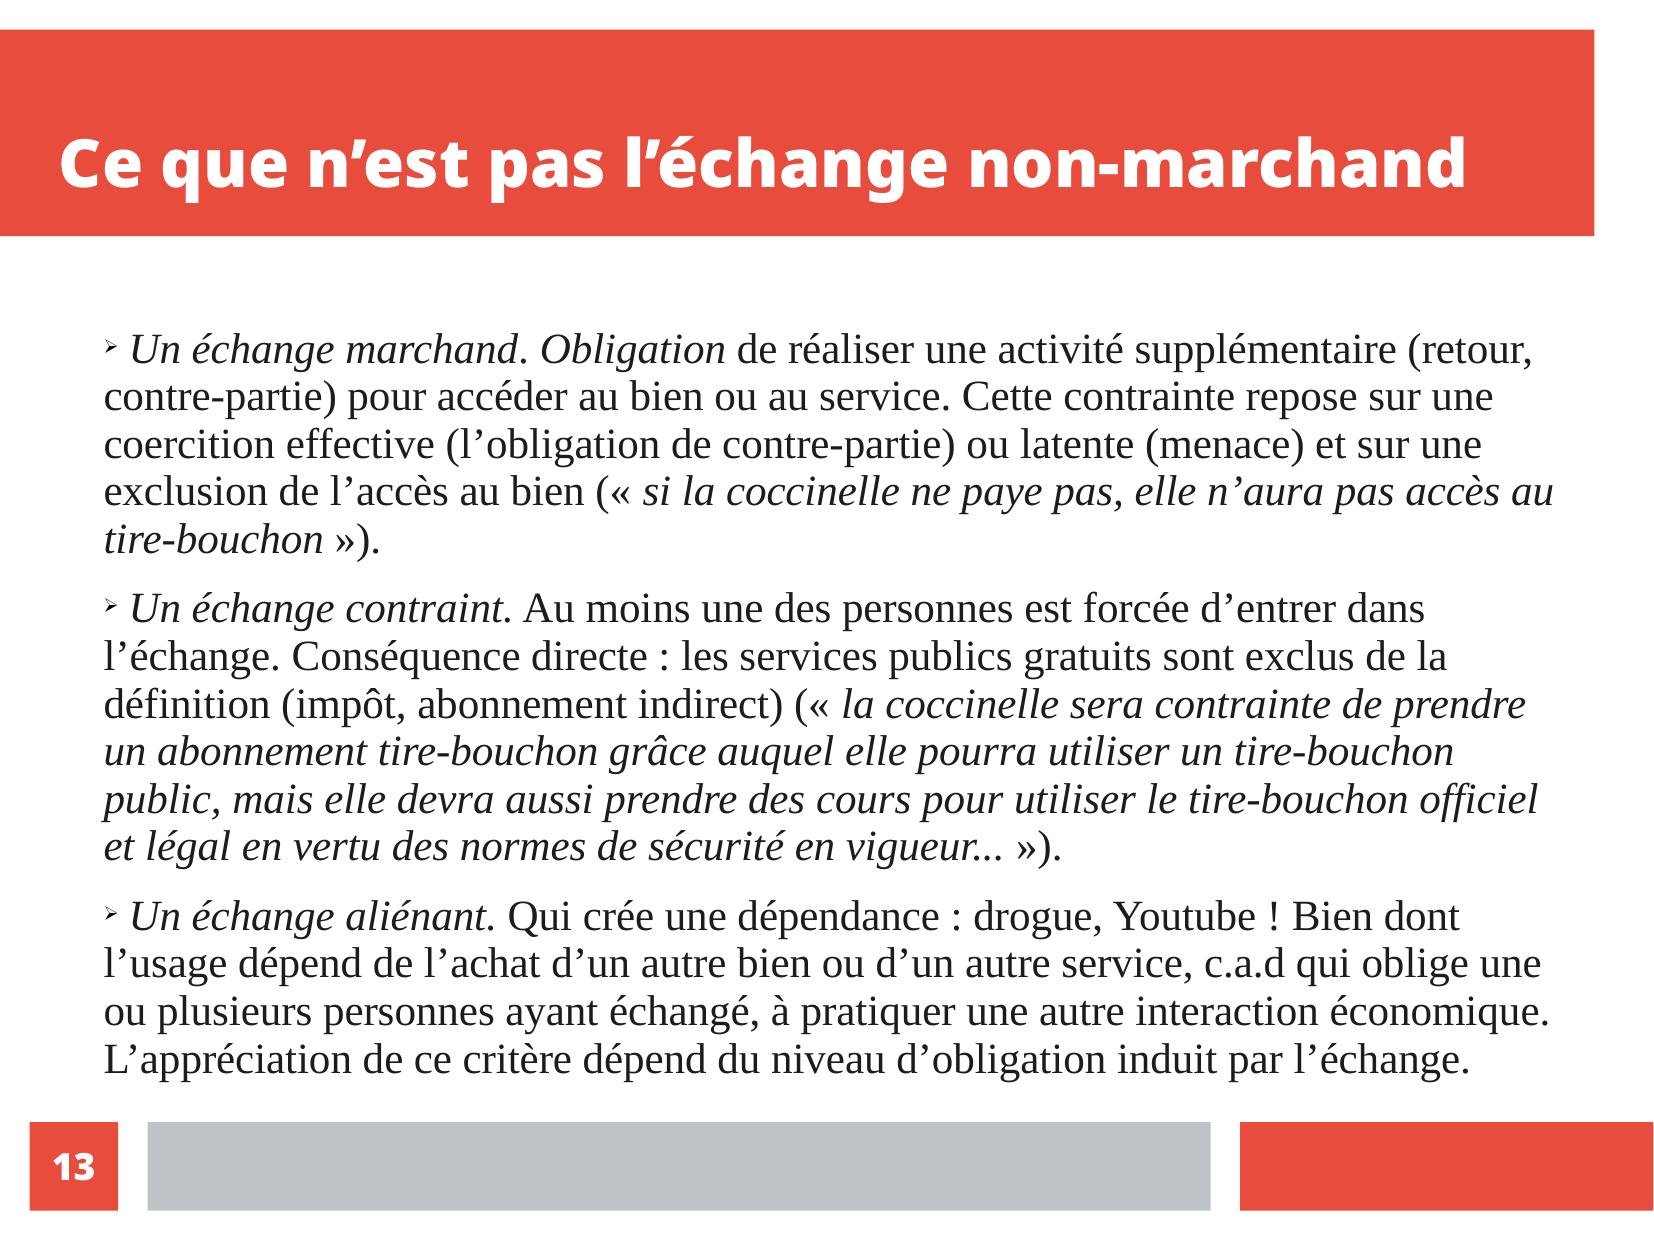

# Ce que n’est pas l’échange non-marchand
 Un échange marchand. Obligation de réaliser une activité supplémentaire (retour, contre-partie) pour accéder au bien ou au service. Cette contrainte repose sur une coercition effective (l’obligation de contre-partie) ou latente (menace) et sur une exclusion de l’accès au bien (« si la coccinelle ne paye pas, elle n’aura pas accès au tire-bouchon »).
 Un échange contraint. Au moins une des personnes est forcée d’entrer dans l’échange. Conséquence directe : les services publics gratuits sont exclus de la définition (impôt, abonnement indirect) (« la coccinelle sera contrainte de prendre un abonnement tire-bouchon grâce auquel elle pourra utiliser un tire-bouchon public, mais elle devra aussi prendre des cours pour utiliser le tire-bouchon officiel et légal en vertu des normes de sécurité en vigueur... »).
 Un échange aliénant. Qui crée une dépendance : drogue, Youtube ! Bien dont l’usage dépend de l’achat d’un autre bien ou d’un autre service, c.a.d qui oblige une ou plusieurs personnes ayant échangé, à pratiquer une autre interaction économique. L’appréciation de ce critère dépend du niveau d’obligation induit par l’échange.
13